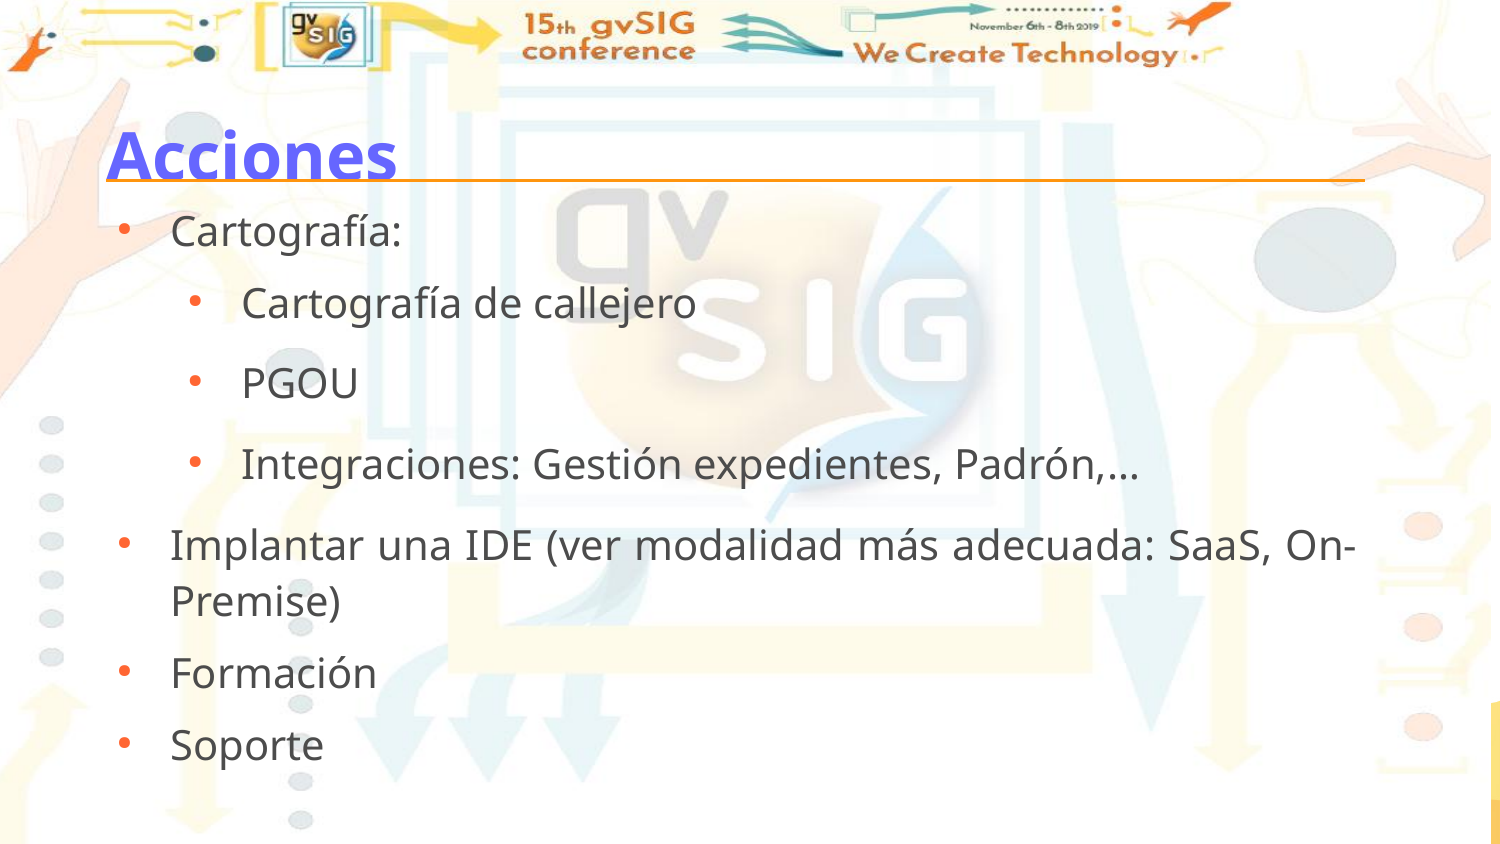

# Acciones
Cartografía:
Cartografía de callejero
PGOU
Integraciones: Gestión expedientes, Padrón,…
Implantar una IDE (ver modalidad más adecuada: SaaS, On-Premise)
Formación
Soporte